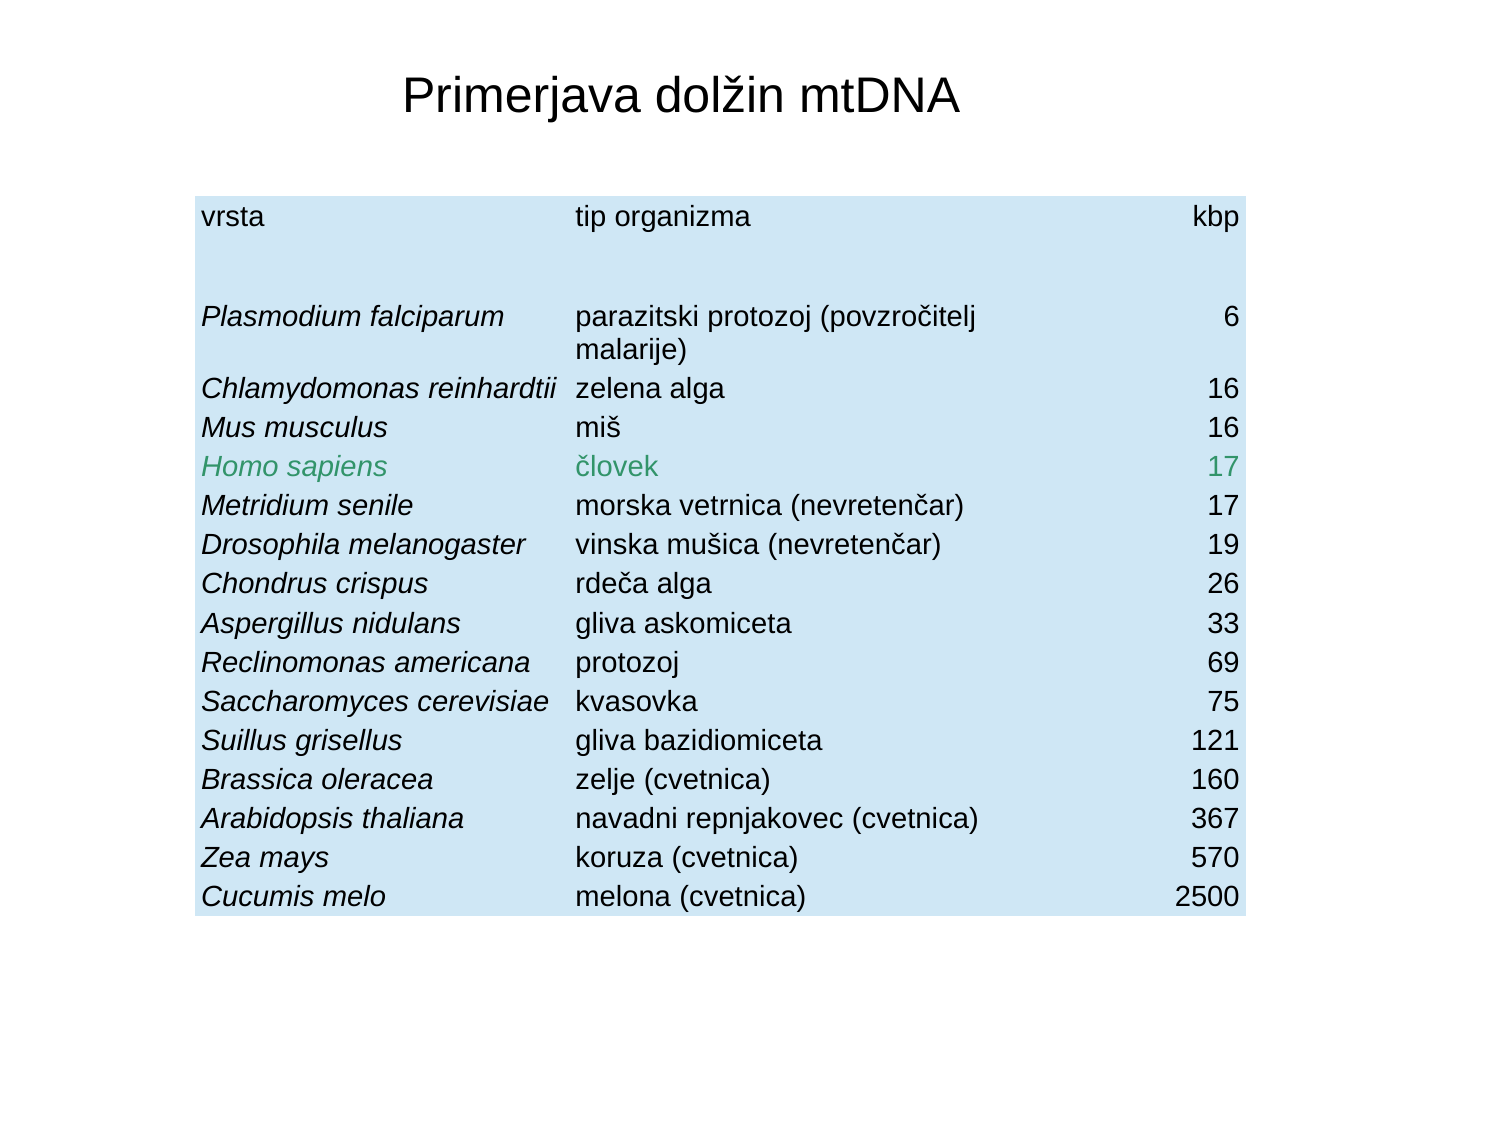

Primerjava dolžin mtDNA
| vrsta | tip organizma | kbp | |
| --- | --- | --- | --- |
| | | | |
| Plasmodium falciparum | parazitski protozoj (povzročitelj malarije) | | 6 |
| Chlamydomonas reinhardtii | zelena alga | | 16 |
| Mus musculus | miš | | 16 |
| Homo sapiens | človek | | 17 |
| Metridium senile | morska vetrnica (nevretenčar) | | 17 |
| Drosophila melanogaster | vinska mušica (nevretenčar) | | 19 |
| Chondrus crispus | rdeča alga | | 26 |
| Aspergillus nidulans | gliva askomiceta | | 33 |
| Reclinomonas americana | protozoj | | 69 |
| Saccharomyces cerevisiae | kvasovka | | 75 |
| Suillus grisellus | gliva bazidiomiceta | | 121 |
| Brassica oleracea | zelje (cvetnica) | | 160 |
| Arabidopsis thaliana | navadni repnjakovec (cvetnica) | | 367 |
| Zea mays | koruza (cvetnica) | | 570 |
| Cucumis melo | melona (cvetnica) | | 2500 |